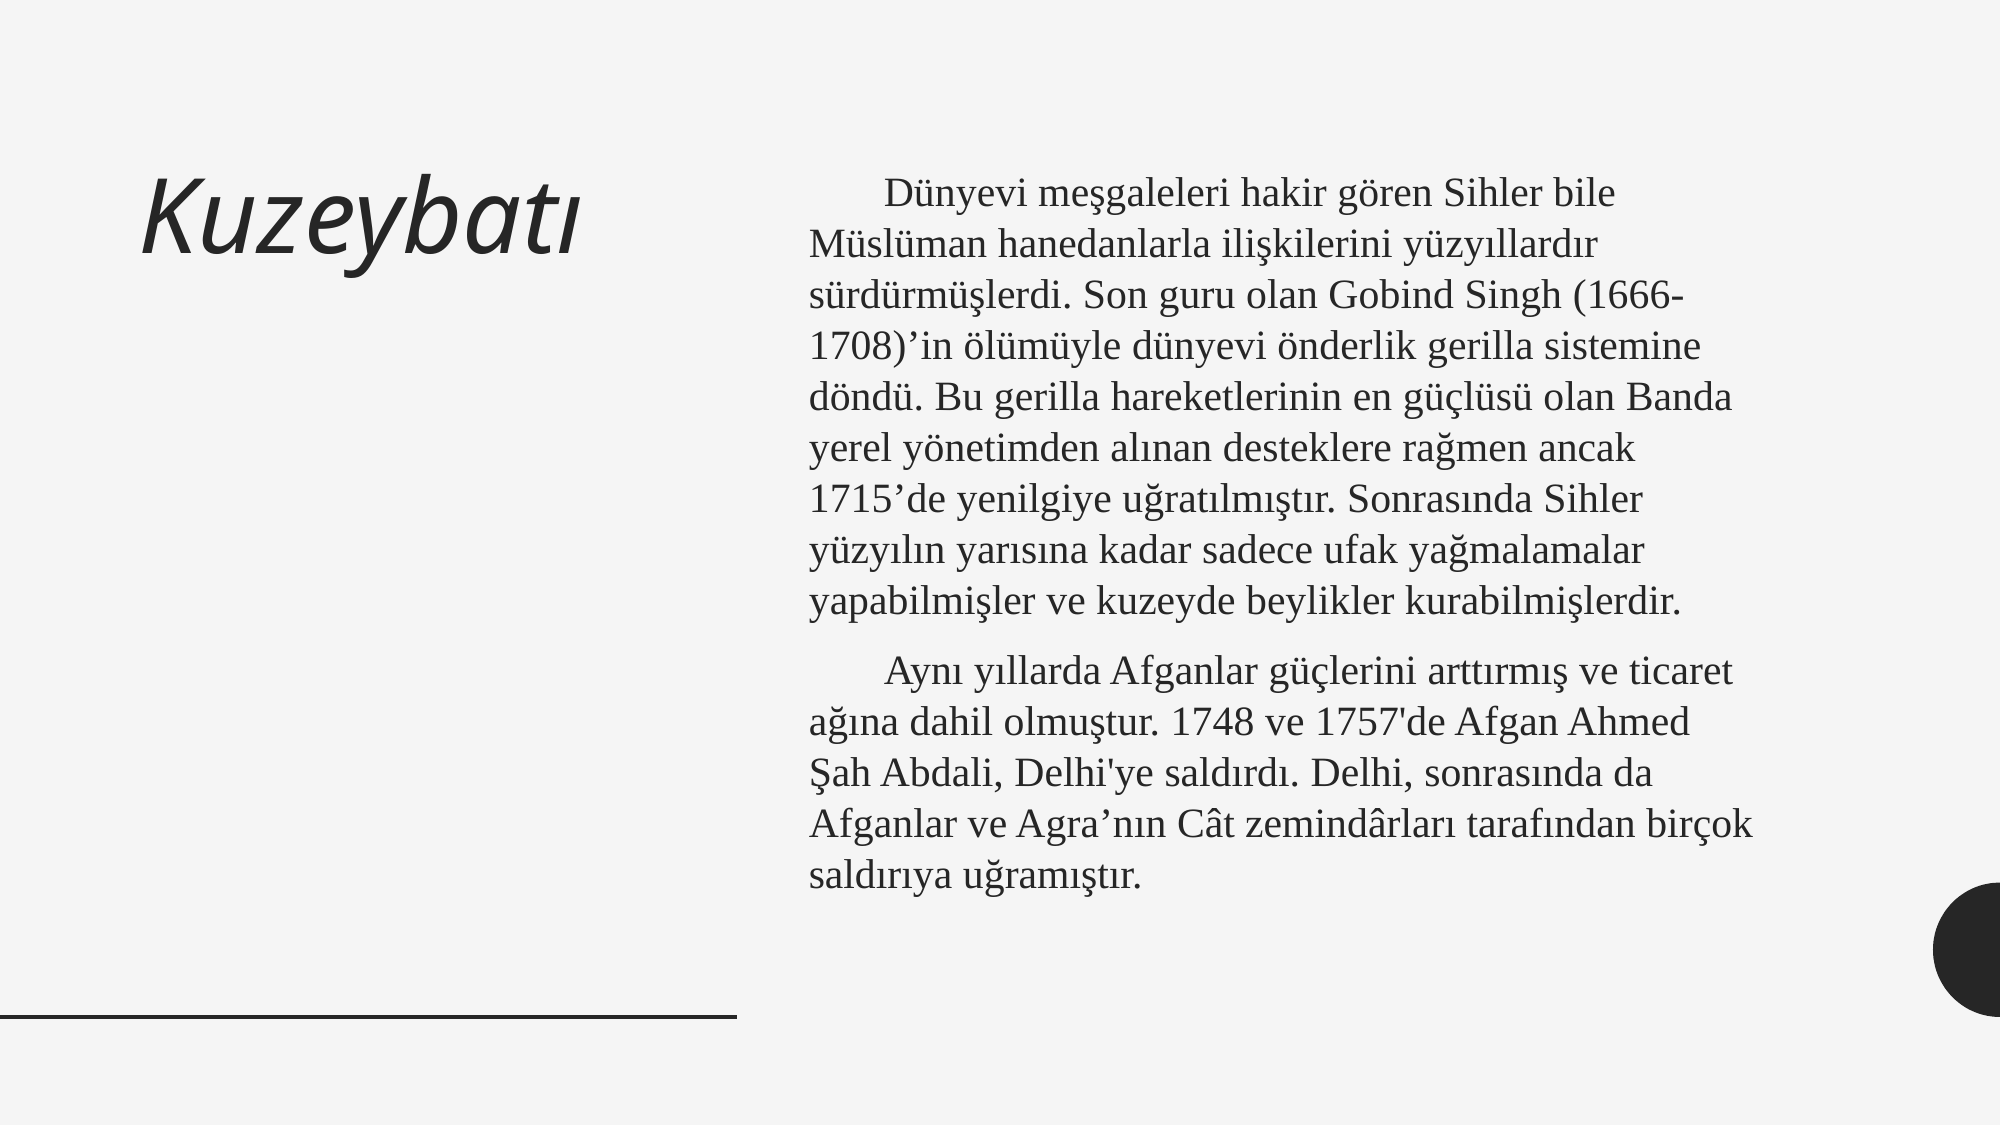

# Kuzeybatı
	Dünyevi meşgaleleri hakir gören Sihler bile Müslüman hanedanlarla ilişkilerini yüzyıllardır sürdürmüşlerdi. Son guru olan Gobind Singh (1666-1708)’in ölümüyle dünyevi önderlik gerilla sistemine döndü. Bu gerilla hareketlerinin en güçlüsü olan Banda yerel yönetimden alınan desteklere rağmen ancak 1715’de yenilgiye uğratılmıştır. Sonrasında Sihler yüzyılın yarısına kadar sadece ufak yağmalamalar yapabilmişler ve kuzeyde beylikler kurabilmişlerdir.
	Aynı yıllarda Afganlar güçlerini arttırmış ve ticaret ağına dahil olmuştur. 1748 ve 1757'de Afgan Ahmed Şah Abdali, Delhi'ye saldırdı. Delhi, sonrasında da Afganlar ve Agra’nın Cât zemindârları tarafından birçok saldırıya uğramıştır.